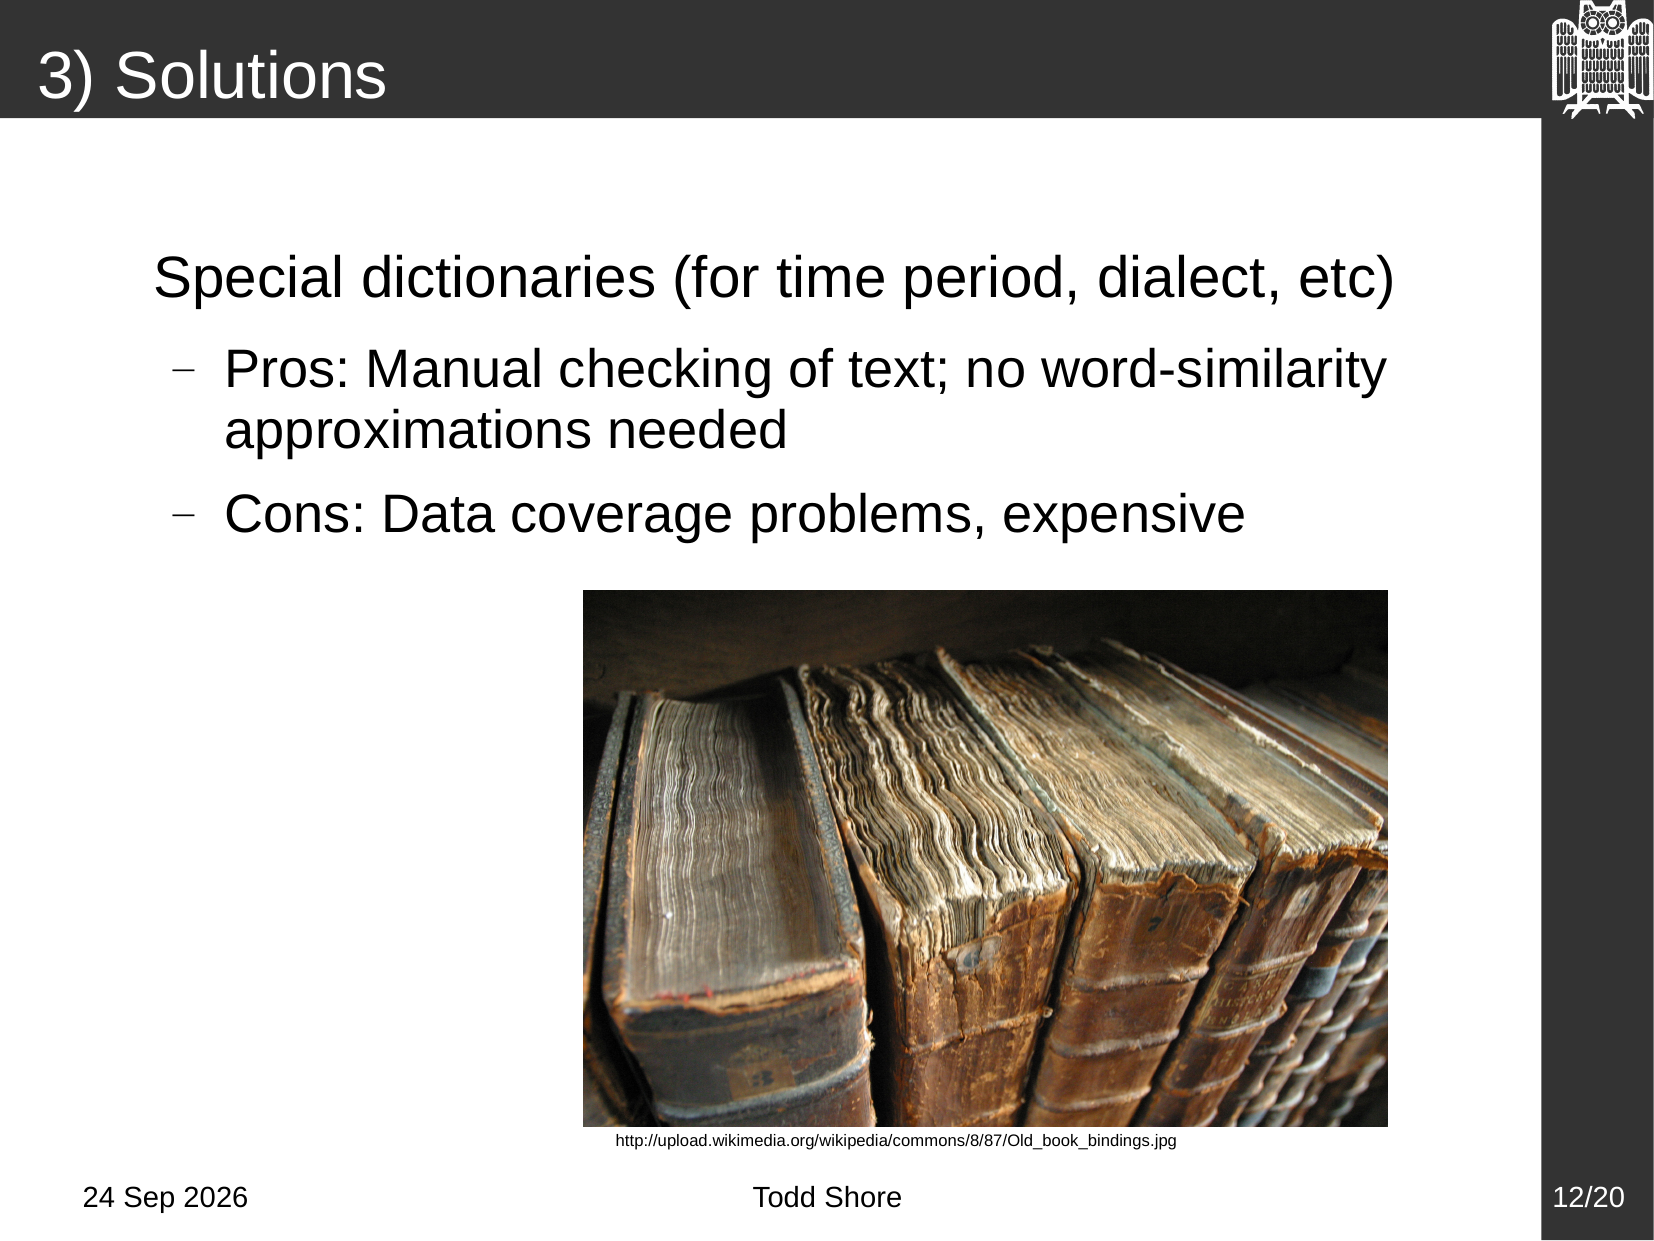

3) Solutions
# Special dictionaries (for time period, dialect, etc)
Pros: Manual checking of text; no word-similarity approximations needed
Cons: Data coverage problems, expensive
http://upload.wikimedia.org/wikipedia/commons/8/87/Old_book_bindings.jpg
12